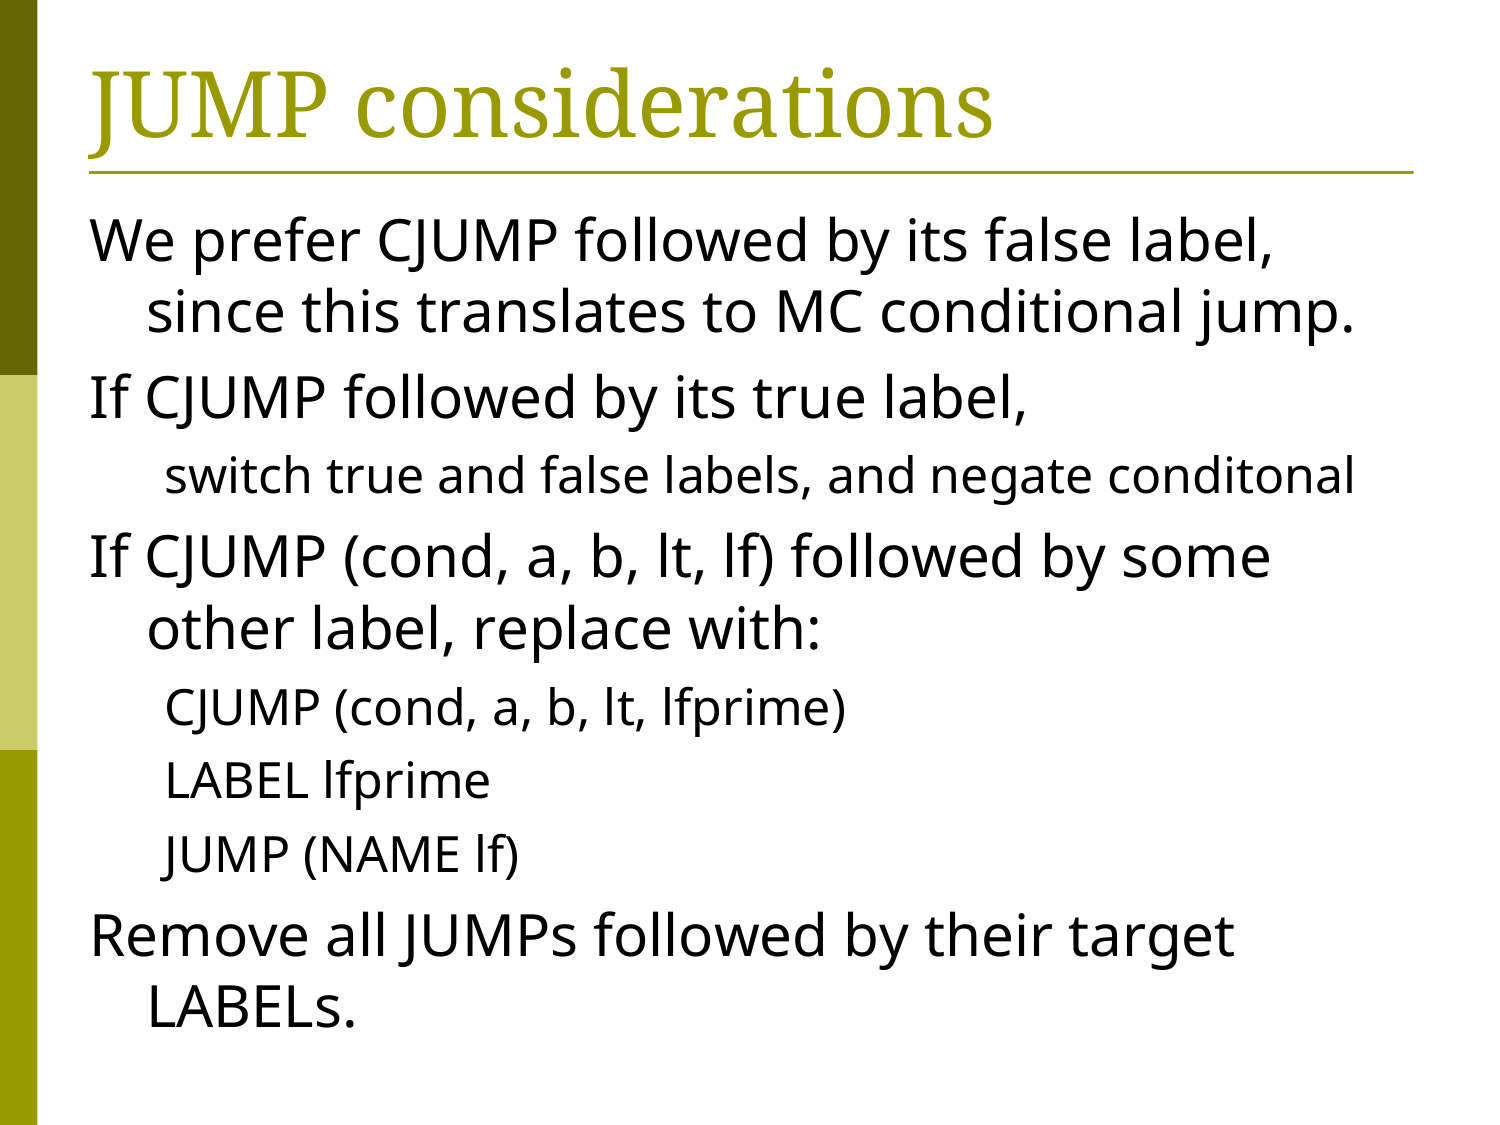

# JUMP considerations
We prefer CJUMP followed by its false label, since this translates to MC conditional jump.
If CJUMP followed by its true label,
switch true and false labels, and negate conditonal
If CJUMP (cond, a, b, lt, lf) followed by some other label, replace with:
CJUMP (cond, a, b, lt, lfprime)
LABEL lfprime
JUMP (NAME lf)
Remove all JUMPs followed by their target LABELs.